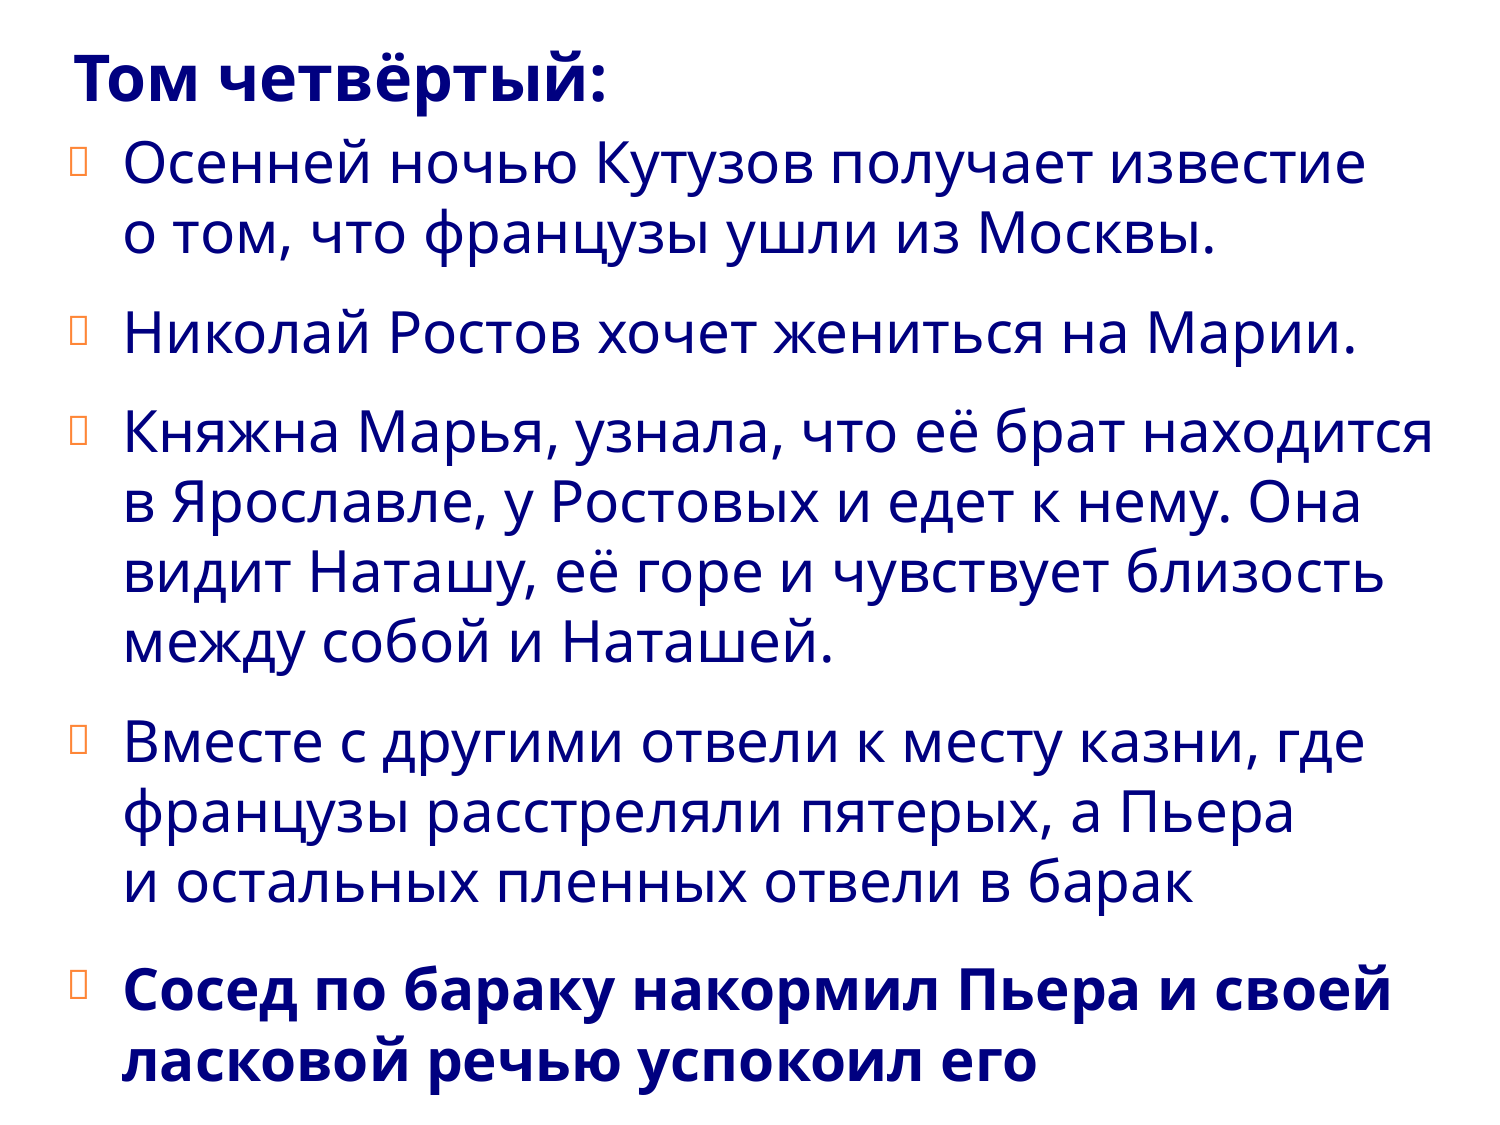

# Том четвёртый:
Осенней ночью Кутузов получает известие о том, что французы ушли из Москвы.
Николай Ростов хочет жениться на Марии.
Княжна Марья, узнала, что её брат находится в Ярославле, у Ростовых и едет к нему. Она видит Наташу, её горе и чувствует близость между собой и Наташей.
Вместе с другими отвели к месту казни, где французы расстреляли пятерых, а Пьера и остальных пленных отвели в барак
Сосед по бараку накормил Пьера и своей ласковой речью успокоил его